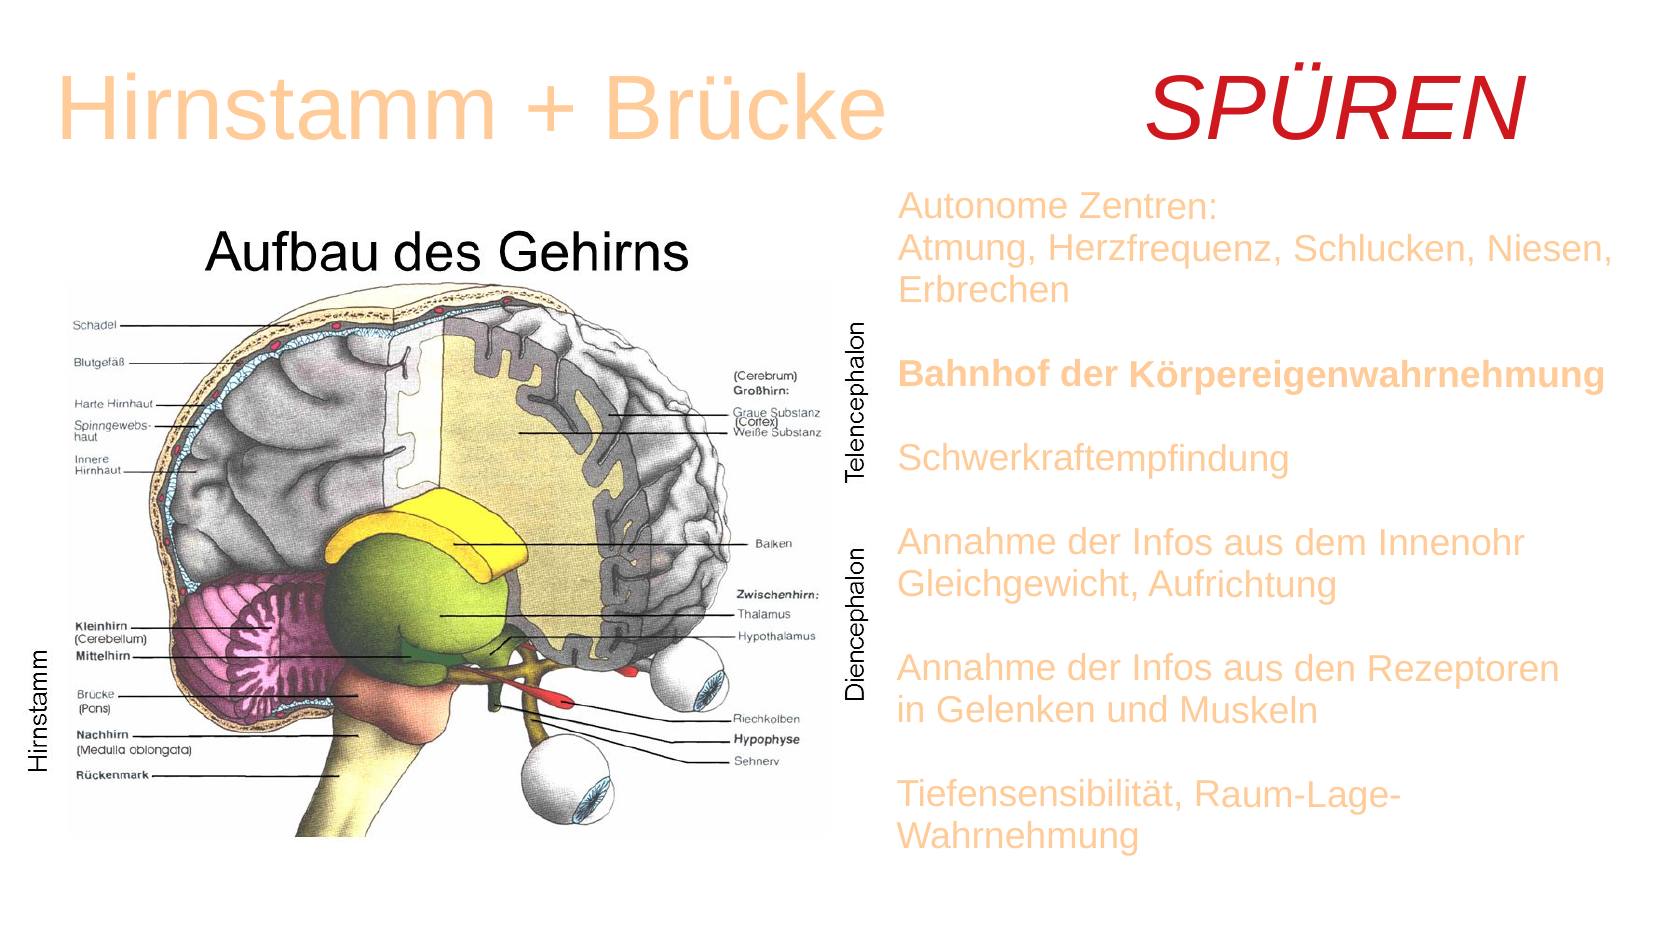

# Hirnstamm + Brücke SPÜREN
Autonome Zentren:
Atmung, Herzfrequenz, Schlucken, Niesen,
Erbrechen
Bahnhof der Körpereigenwahrnehmung
Schwerkraftempfindung
Annahme der Infos aus dem Innenohr
Gleichgewicht, Aufrichtung
Annahme der Infos aus den Rezeptoren
in Gelenken und Muskeln
Tiefensensibilität, Raum-Lage-Wahrnehmung
### Chart
| Category | Spalte 1 | Spalte 3 |
|---|---|---|
| Zeile 1 | 9.1 | 4.54 |
| Zeile 2 | 2.4 | 9.65 |
| Zeile 3 | 3.1 | 3.7 |
| Zeile 4 | 4.3 | 6.2 |